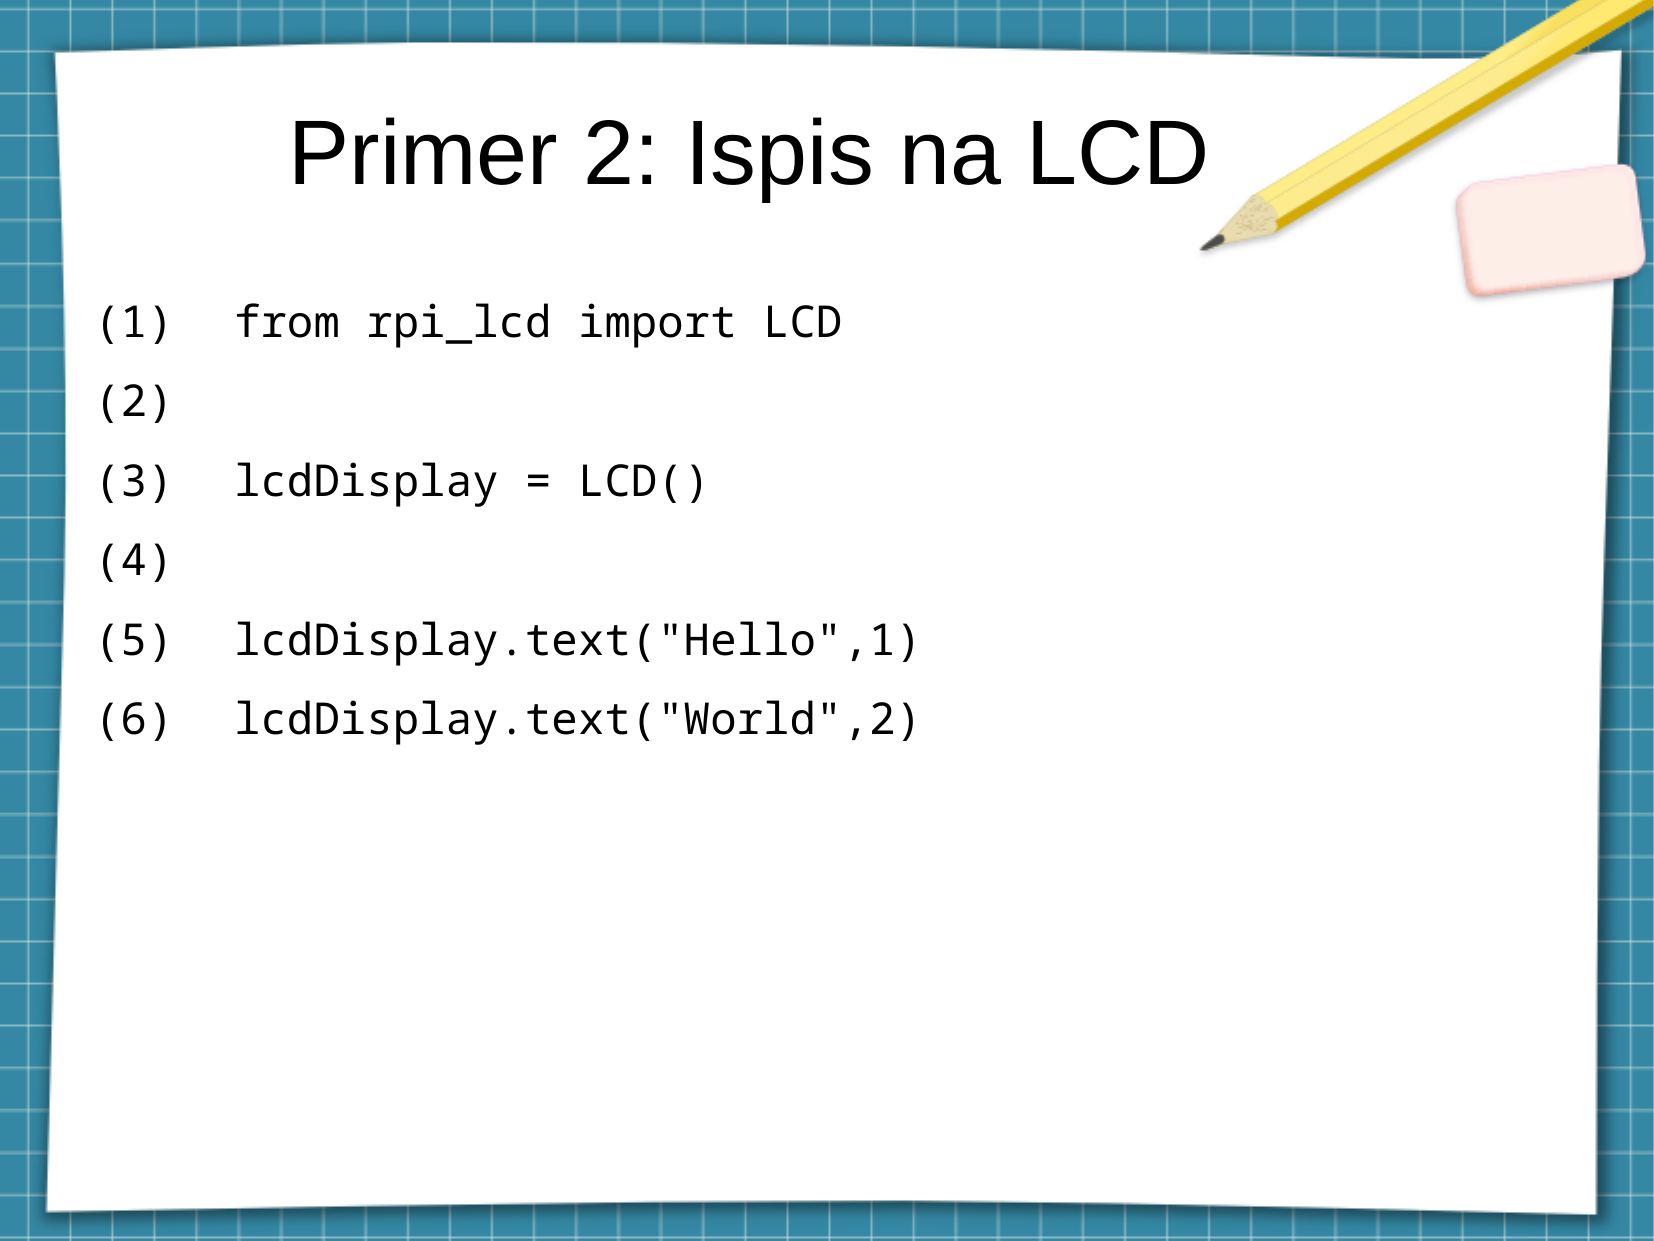

# Primer 2: Ispis na LCD
from rpi_lcd import LCD
lcdDisplay = LCD()
lcdDisplay.text("Hello",1)
lcdDisplay.text("World",2)